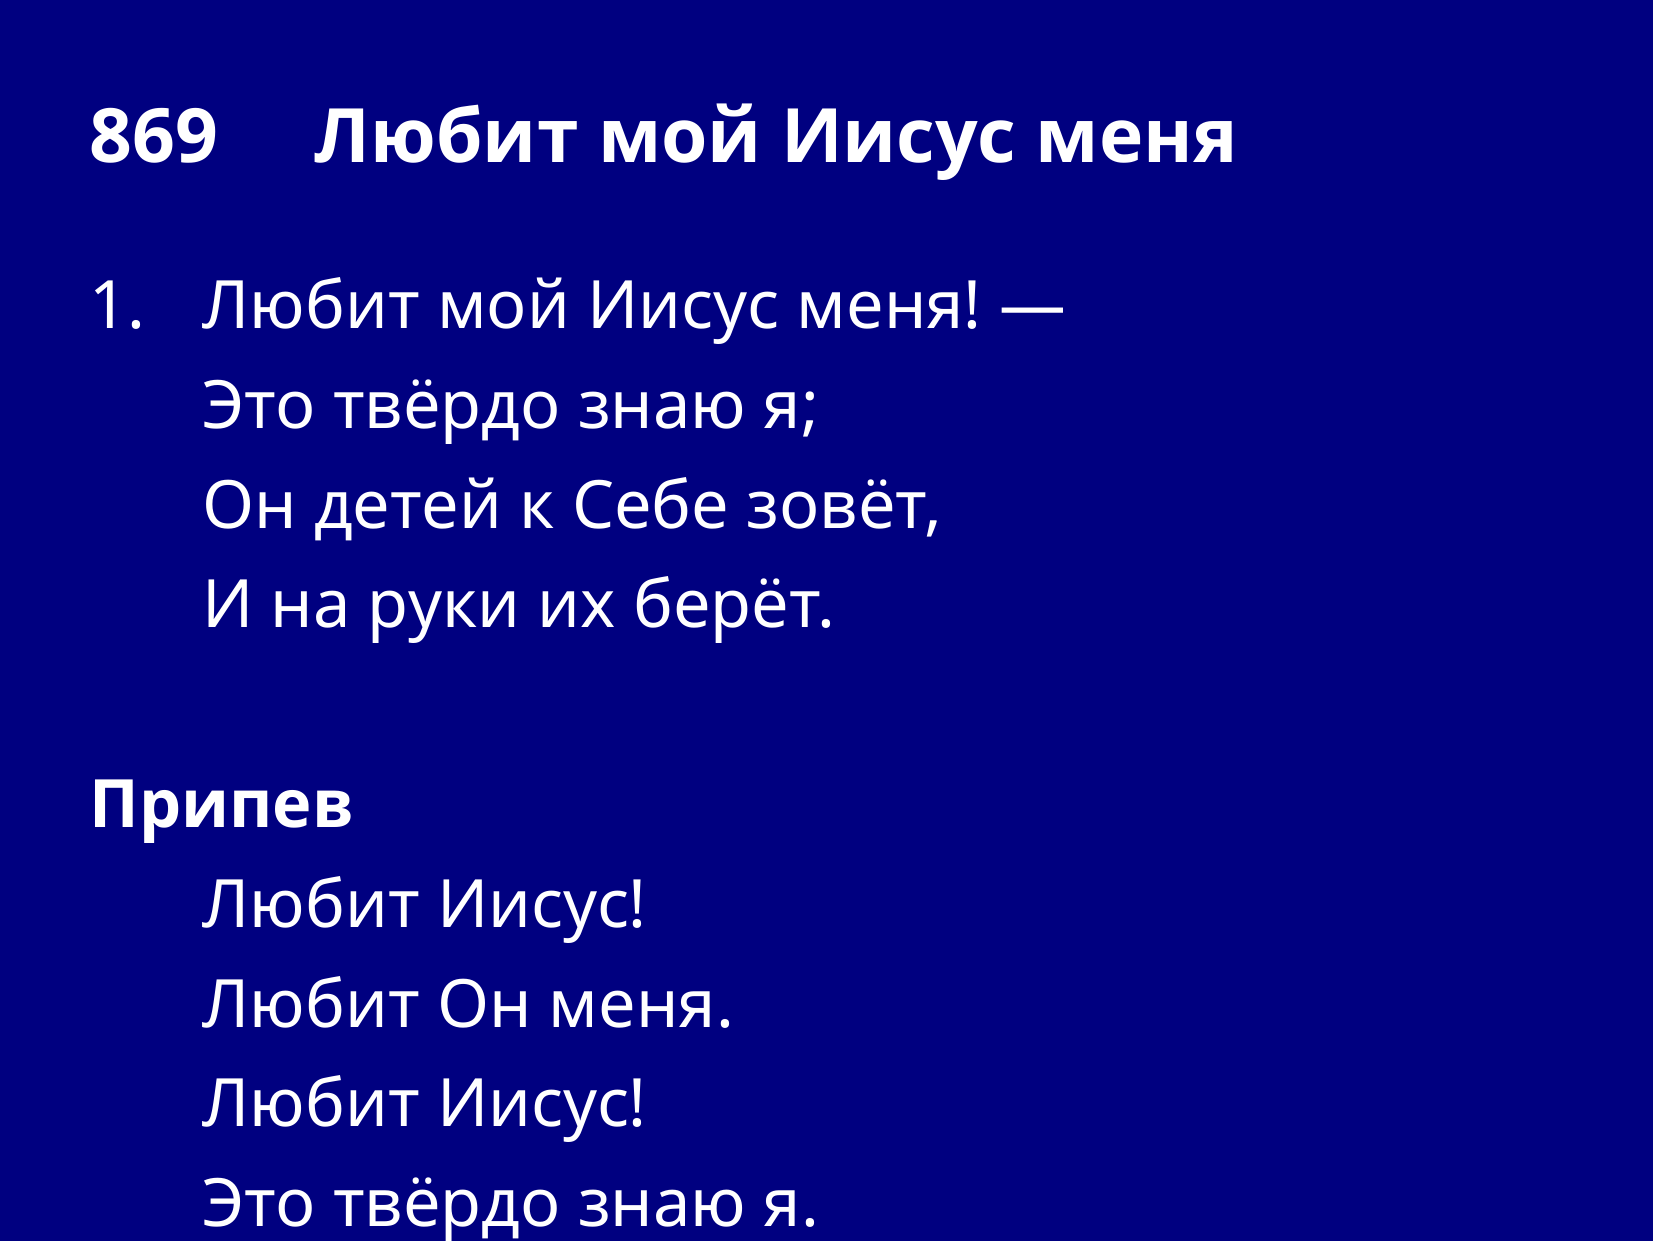

869	Любит мой Иисус меня
1.	Любит мой Иисус меня! —
	Это твёрдо знаю я;
	Он детей к Себе зовёт,
	И на руки их берёт.
Припев
	Любит Иисус!
	Любит Он меня.
	Любит Иисус!
	Это твёрдо знаю я.